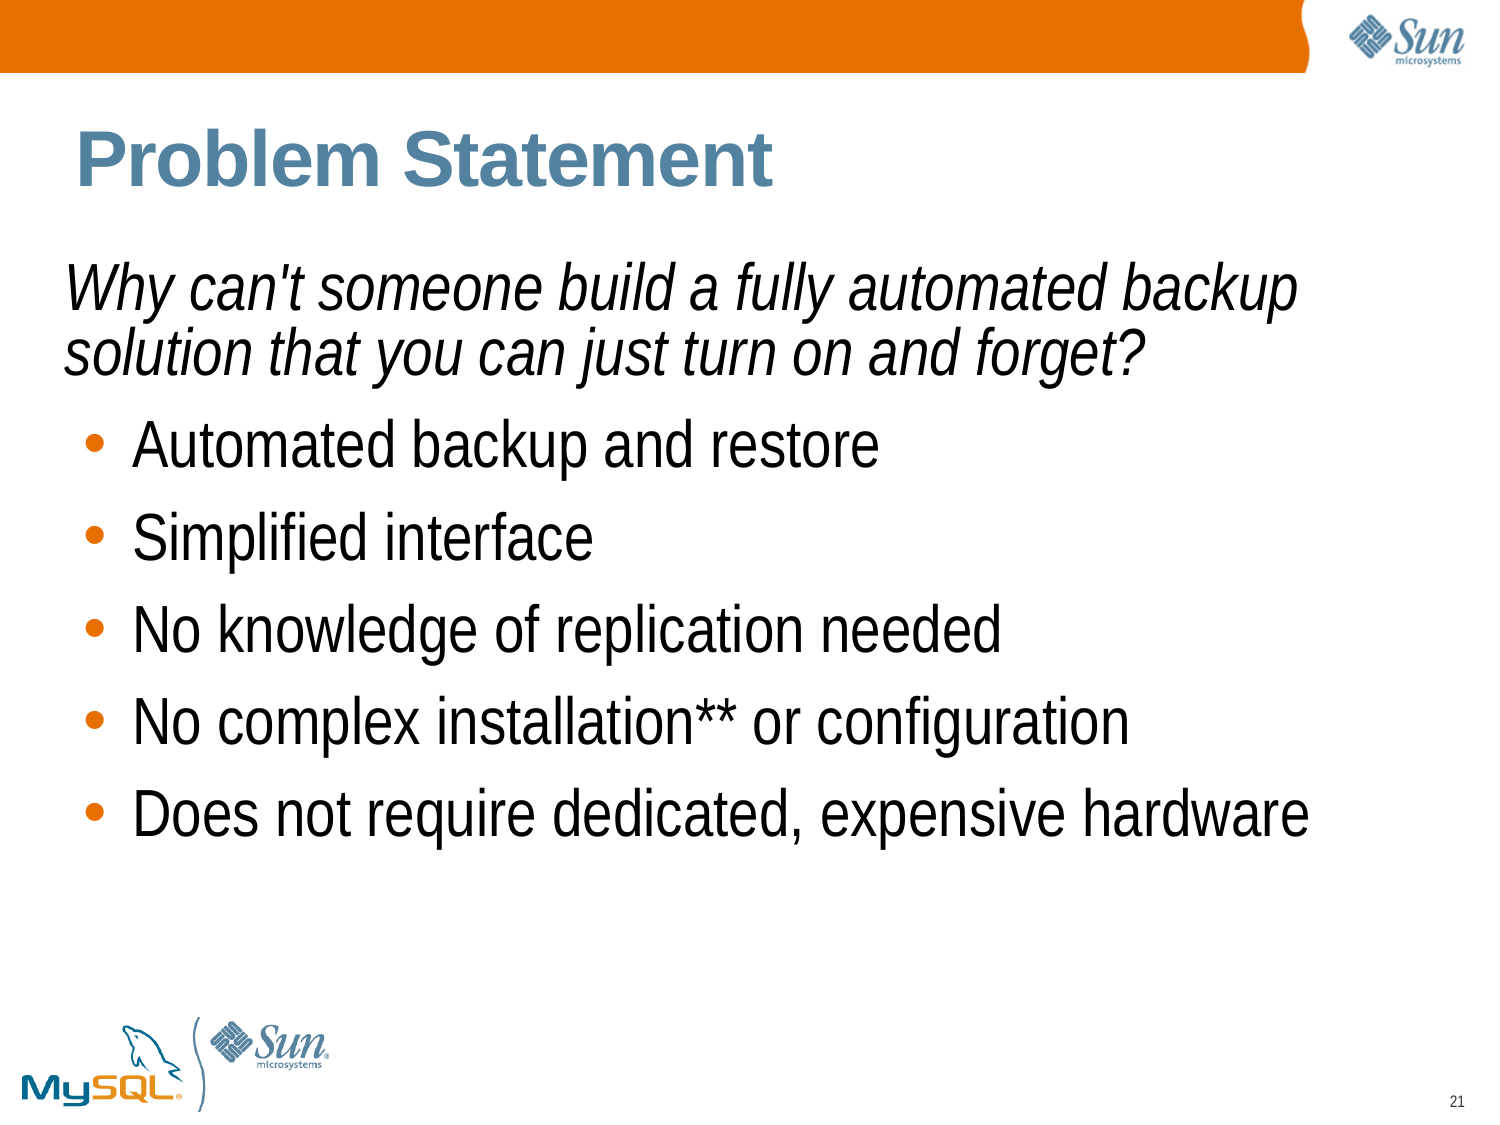

# Problem Statement
Why can't someone build a fully automated backup solution that you can just turn on and forget?
Automated backup and restore
Simplified interface
No knowledge of replication needed
No complex installation** or configuration
Does not require dedicated, expensive hardware